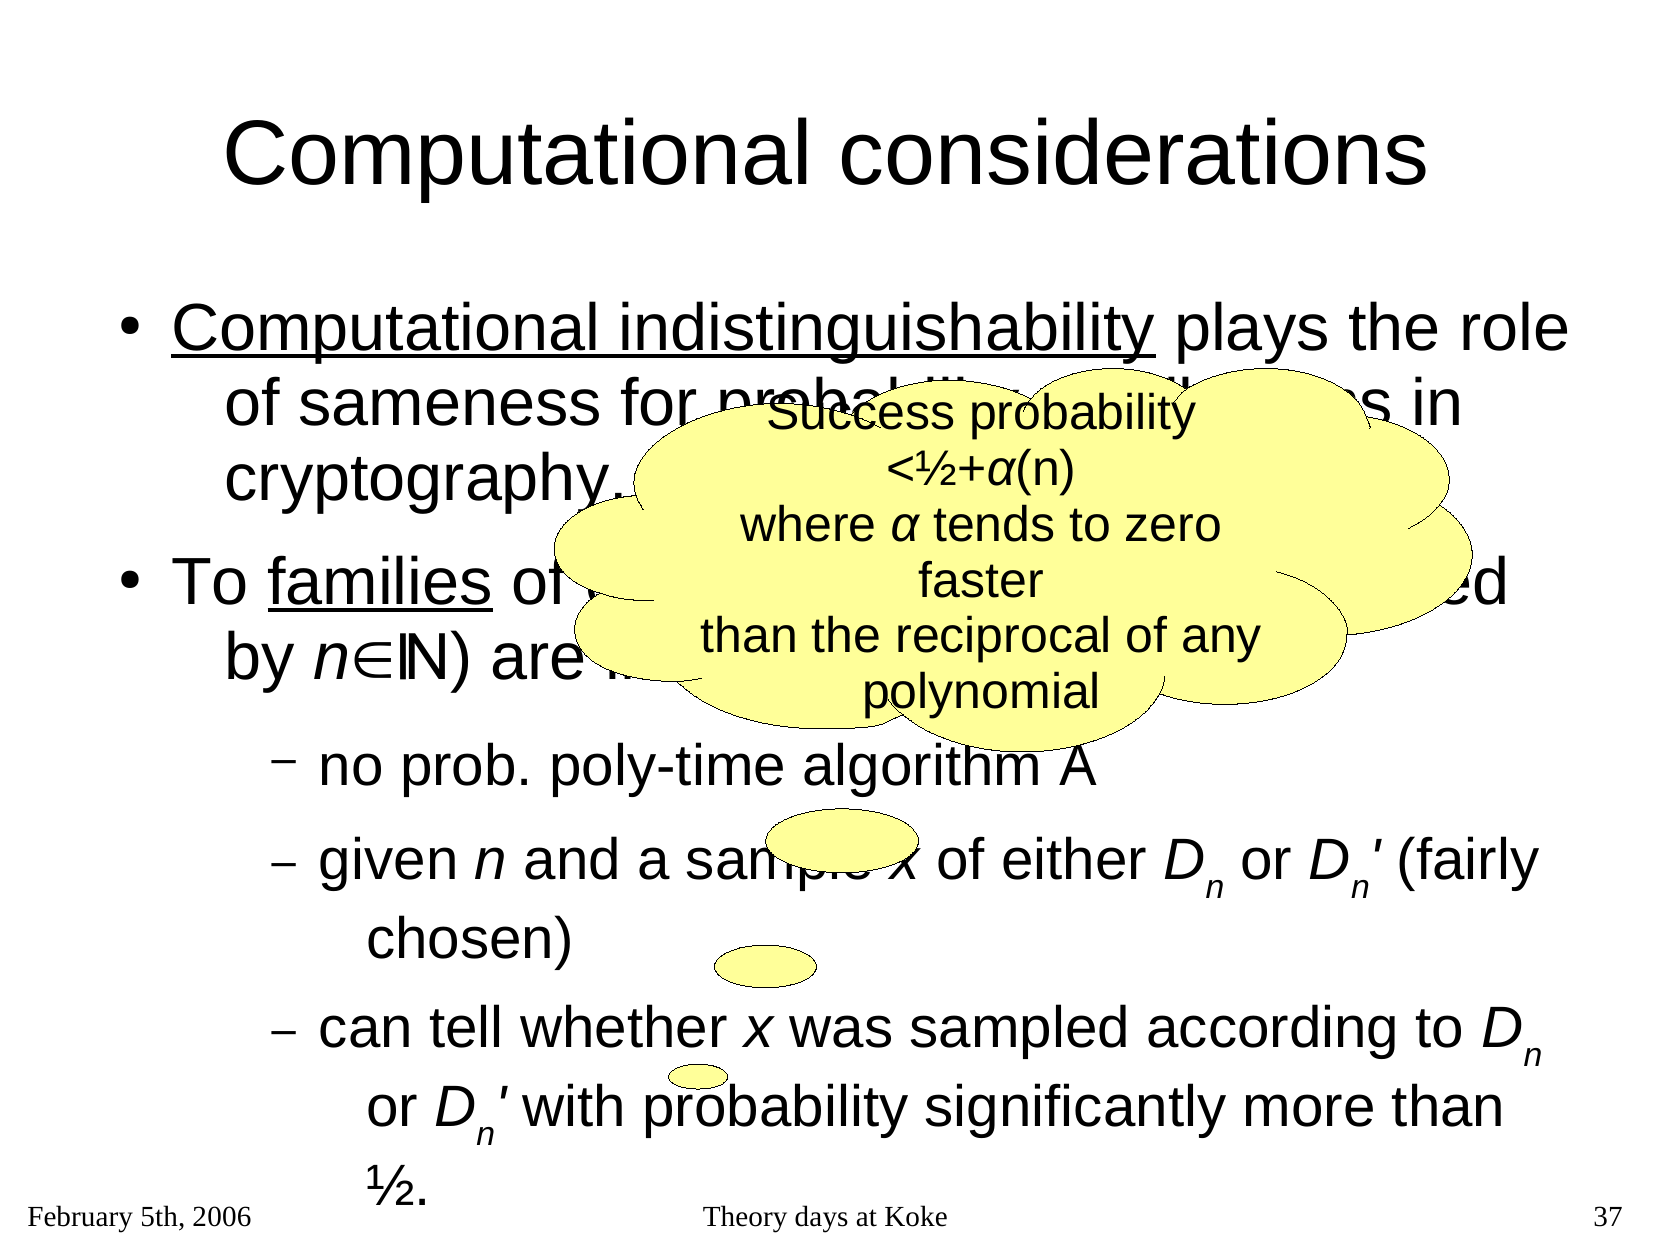

# Computational considerations
Computational indistinguishability plays the role of sameness for probability distributions in cryptography.
To families of distributions, D and D' (indexed by n∈ℕ) are indistinguishable if
no prob. poly-time algorithm A
given n and a sample x of either Dn or Dn' (fairly chosen)
can tell whether x was sampled according to Dn or Dn' with probability significantly more than ½.
Success probability <½+α(n)
where α tends to zero faster
than the reciprocal of any
polynomial
February 5th, 2006
Theory days at Koke
37